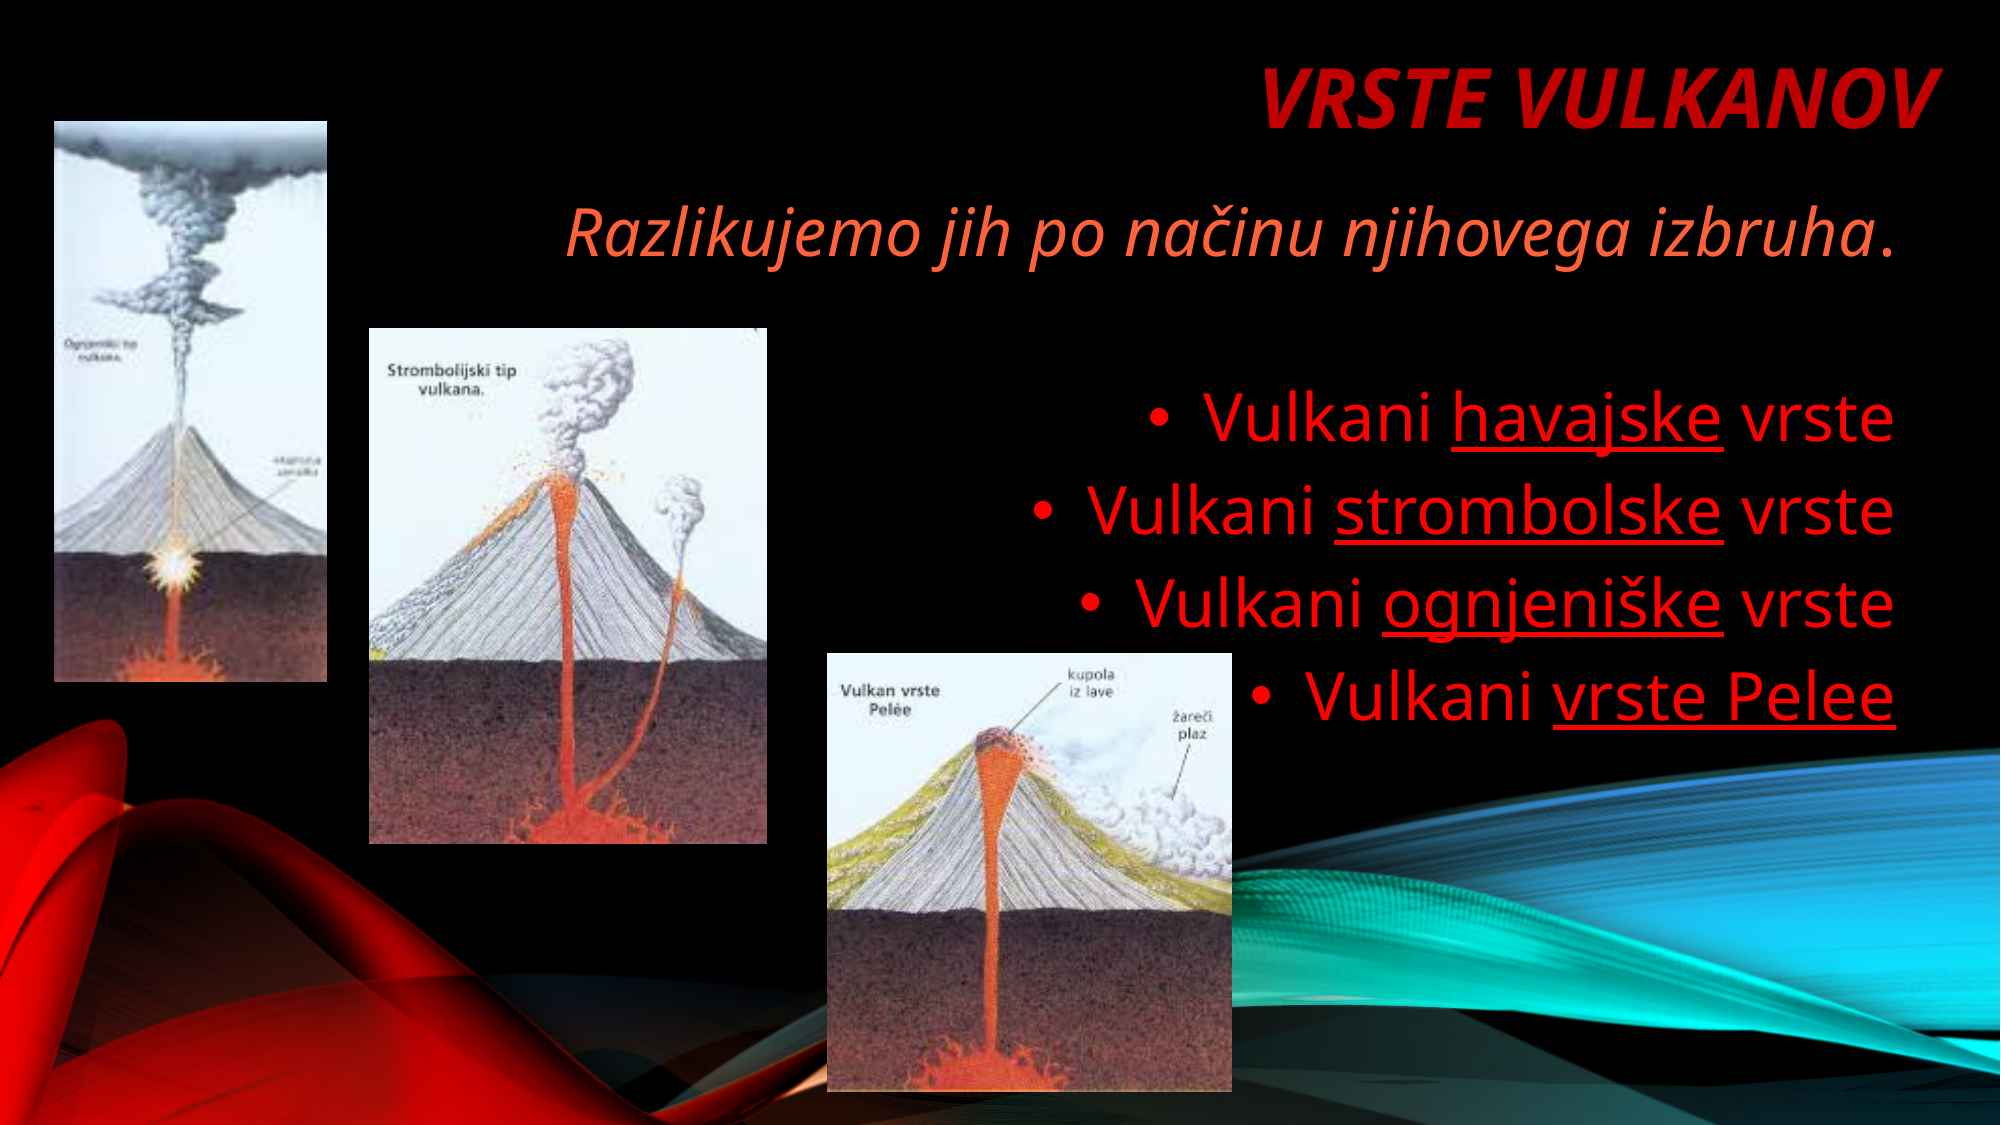

# Vrste vulkanov
Razlikujemo jih po načinu njihovega izbruha.
Vulkani havajske vrste
Vulkani strombolske vrste
Vulkani ognjeniške vrste
Vulkani vrste Pelee